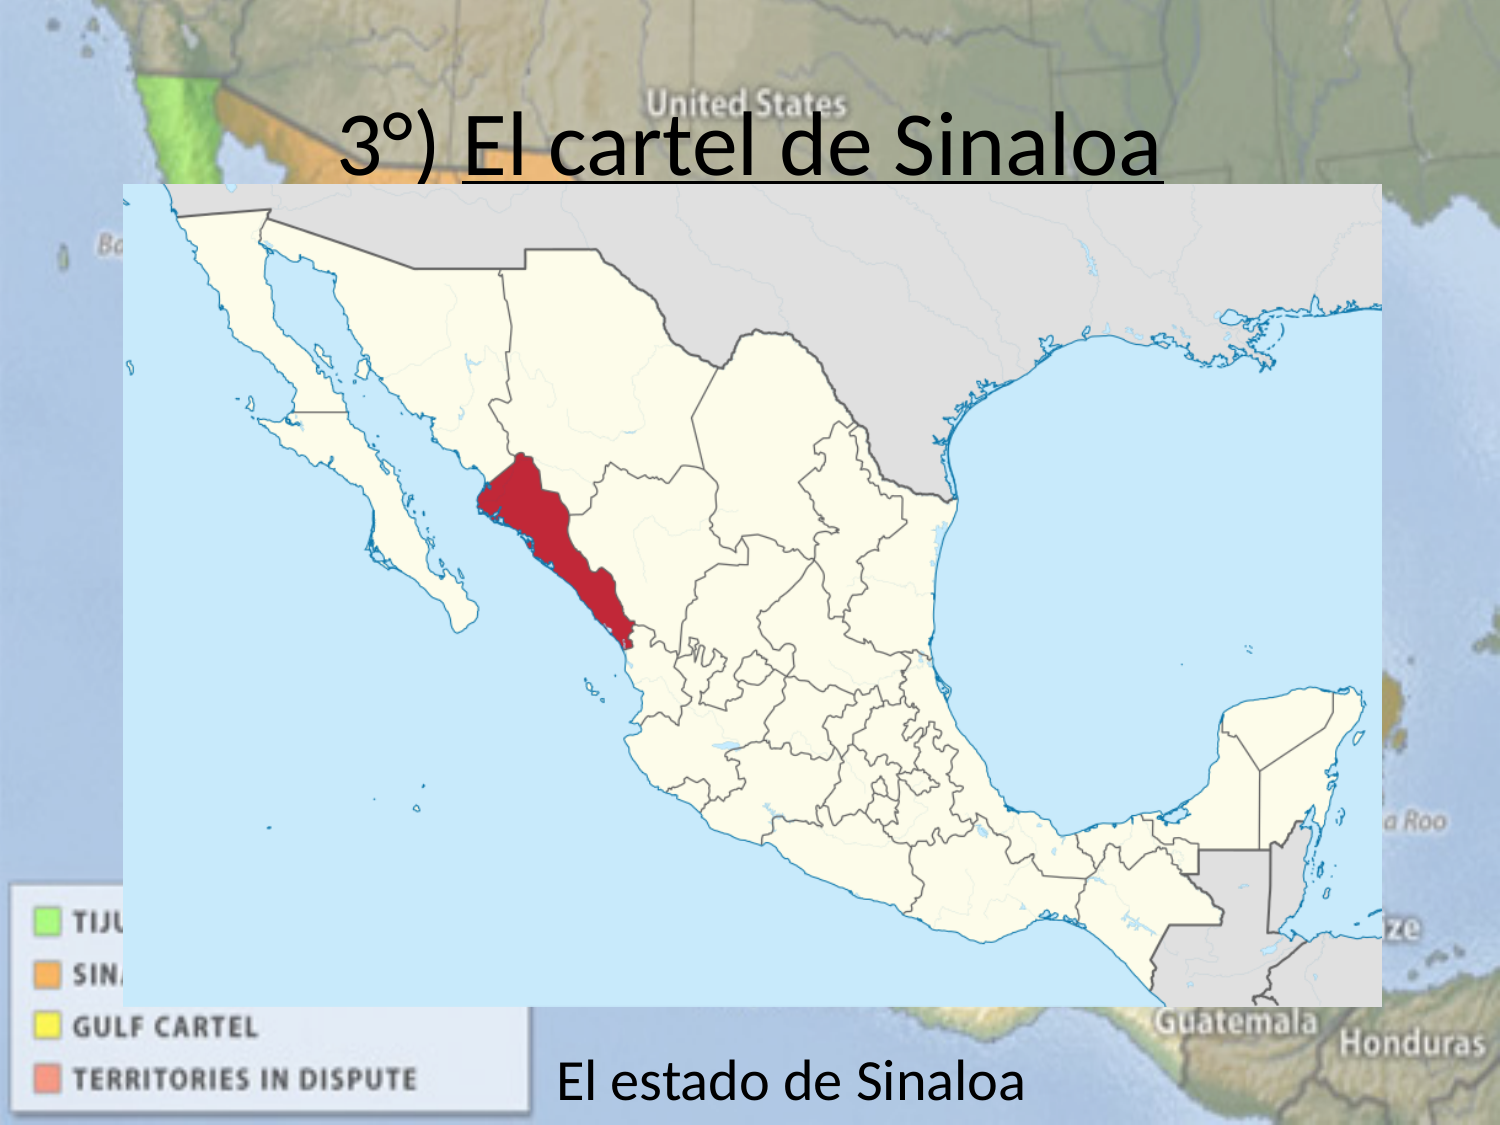

# 3°) El cartel de Sinaloa
El estado de Sinaloa